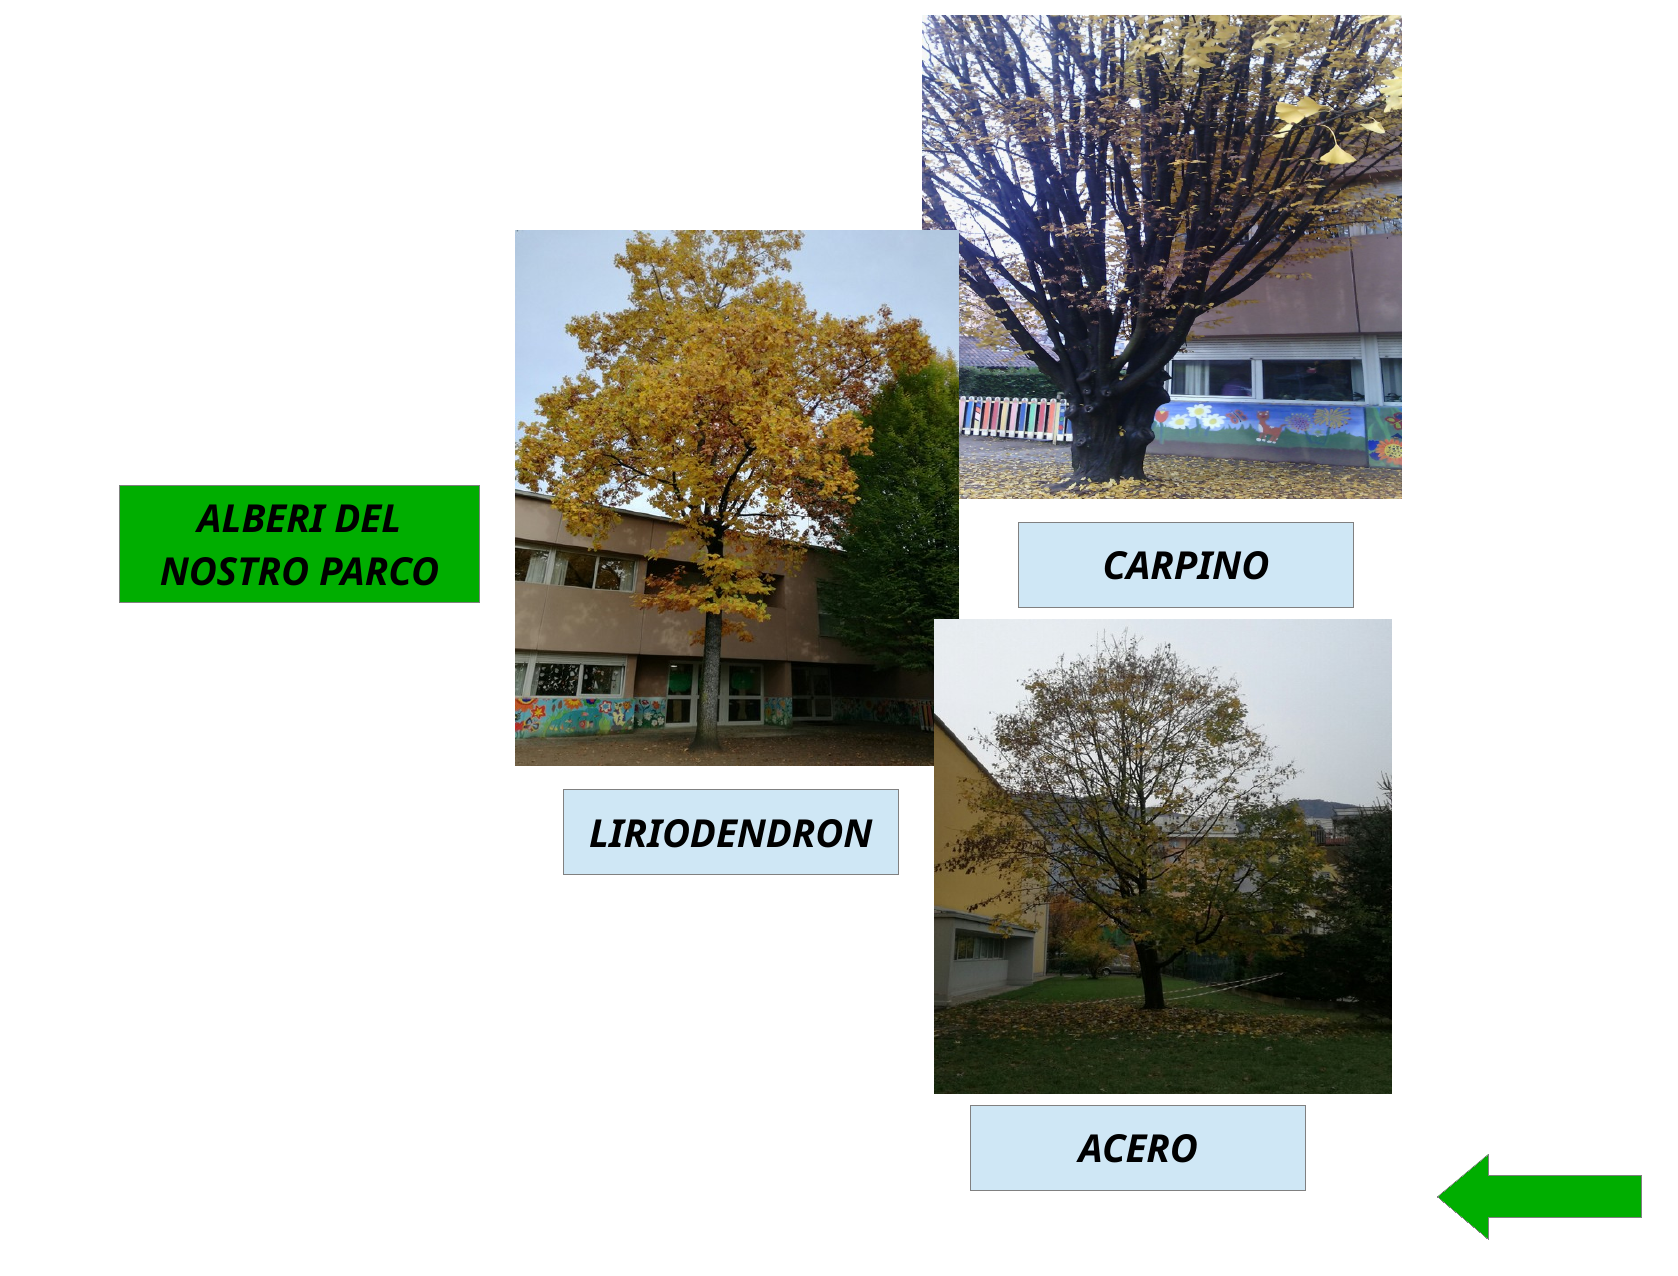

ALBERI DEL
NOSTRO PARCO
CARPINO
LIRIODENDRON
ACERO